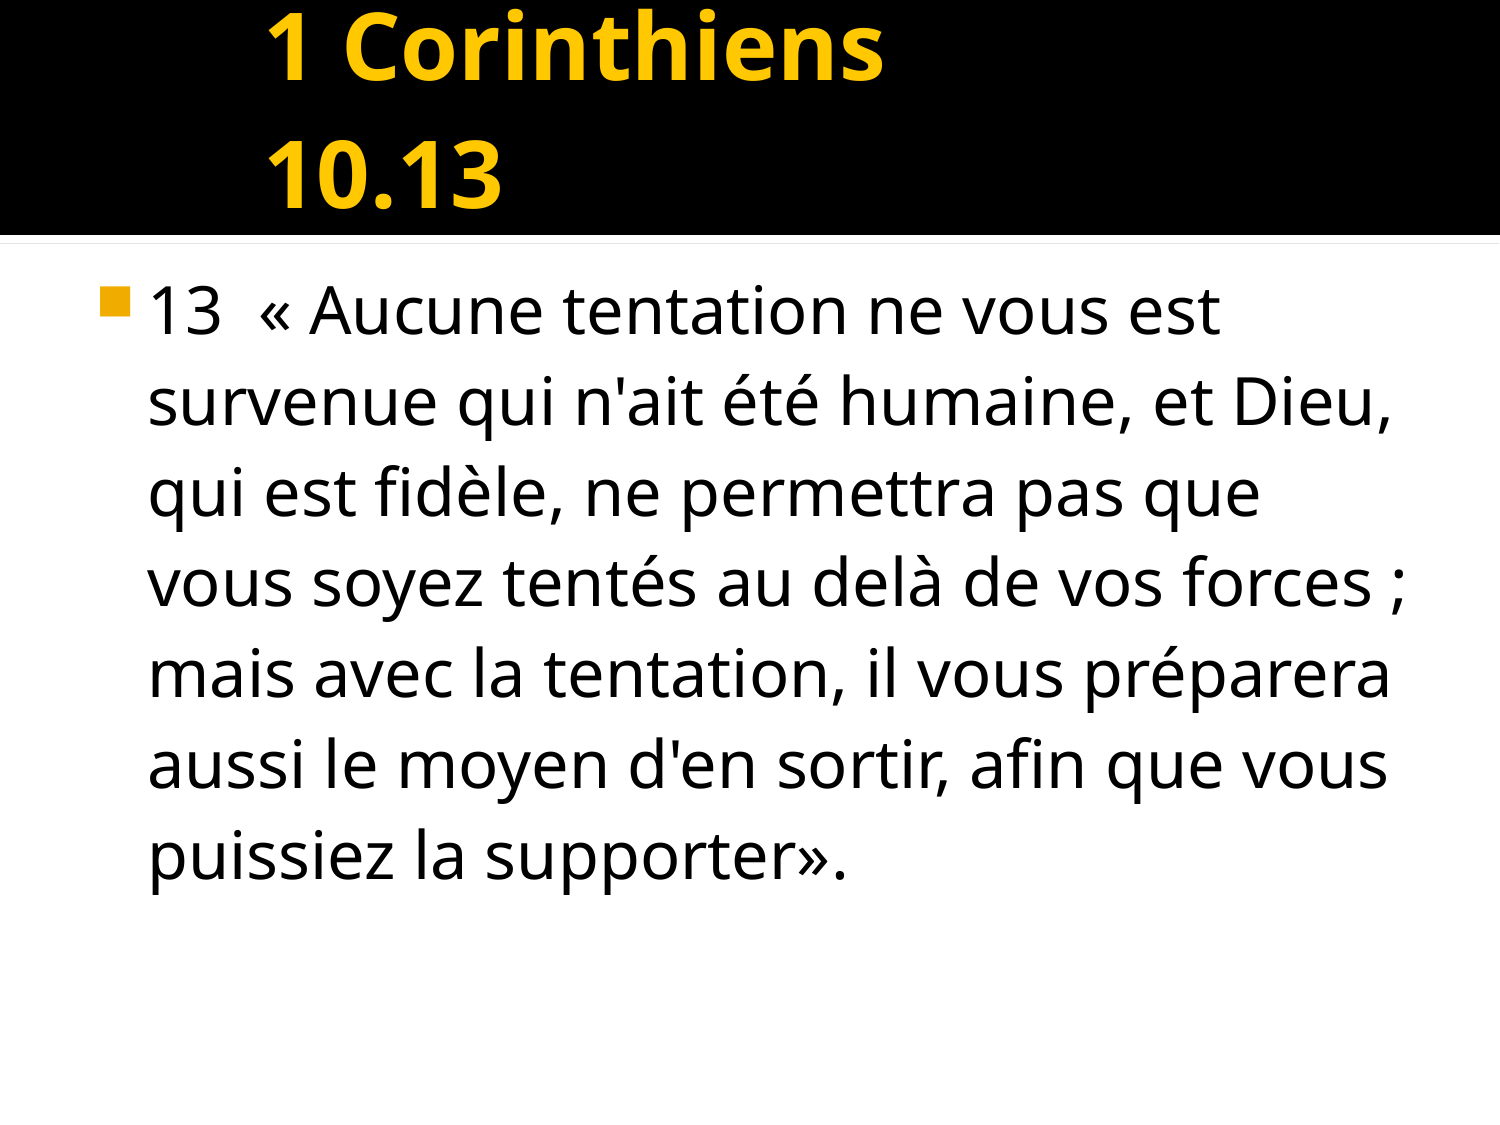

1 Corinthiens 10.13
# 13  « Aucune tentation ne vous est survenue qui n'ait été humaine, et Dieu, qui est fidèle, ne permettra pas que vous soyez tentés au delà de vos forces ; mais avec la tentation, il vous préparera aussi le moyen d'en sortir, afin que vous puissiez la supporter».